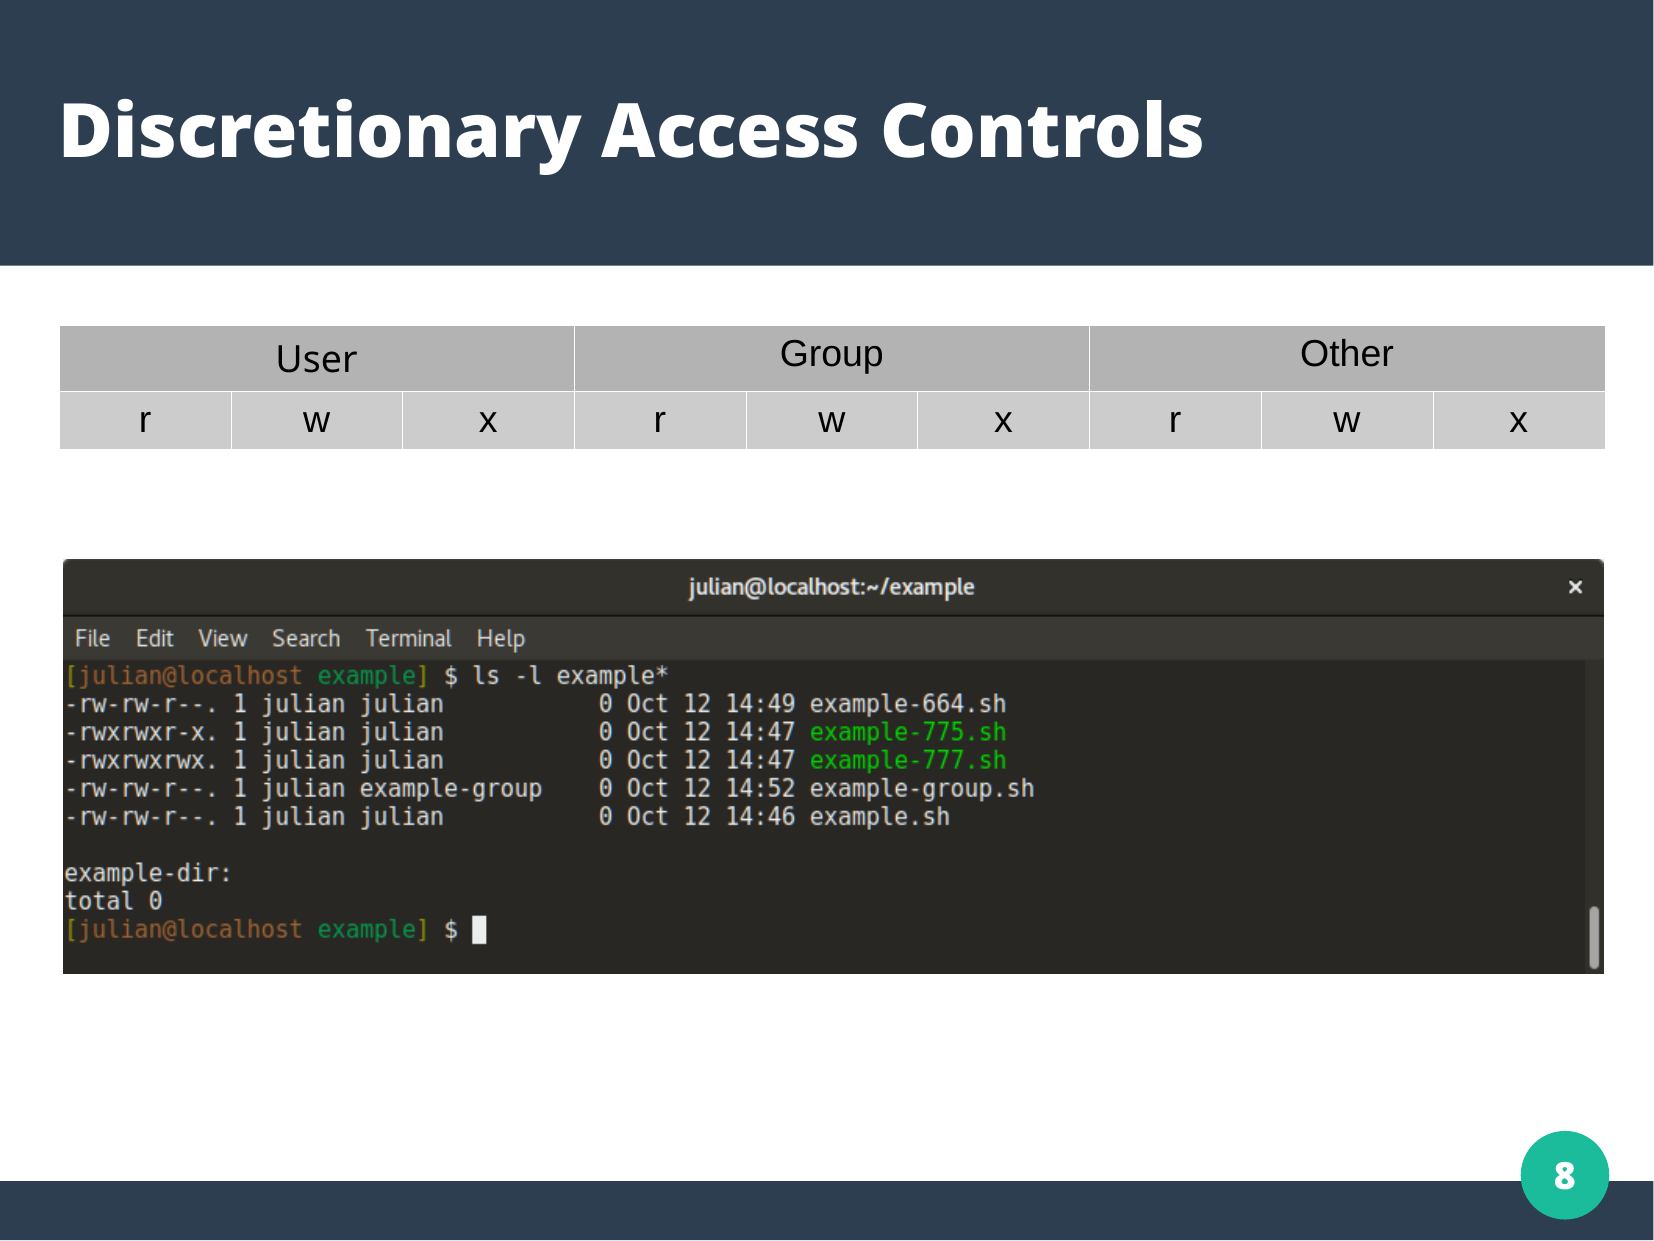

# Discretionary Access Controls
| User | | | Group | | | Other | | |
| --- | --- | --- | --- | --- | --- | --- | --- | --- |
| r | w | x | r | w | x | r | w | x |
8